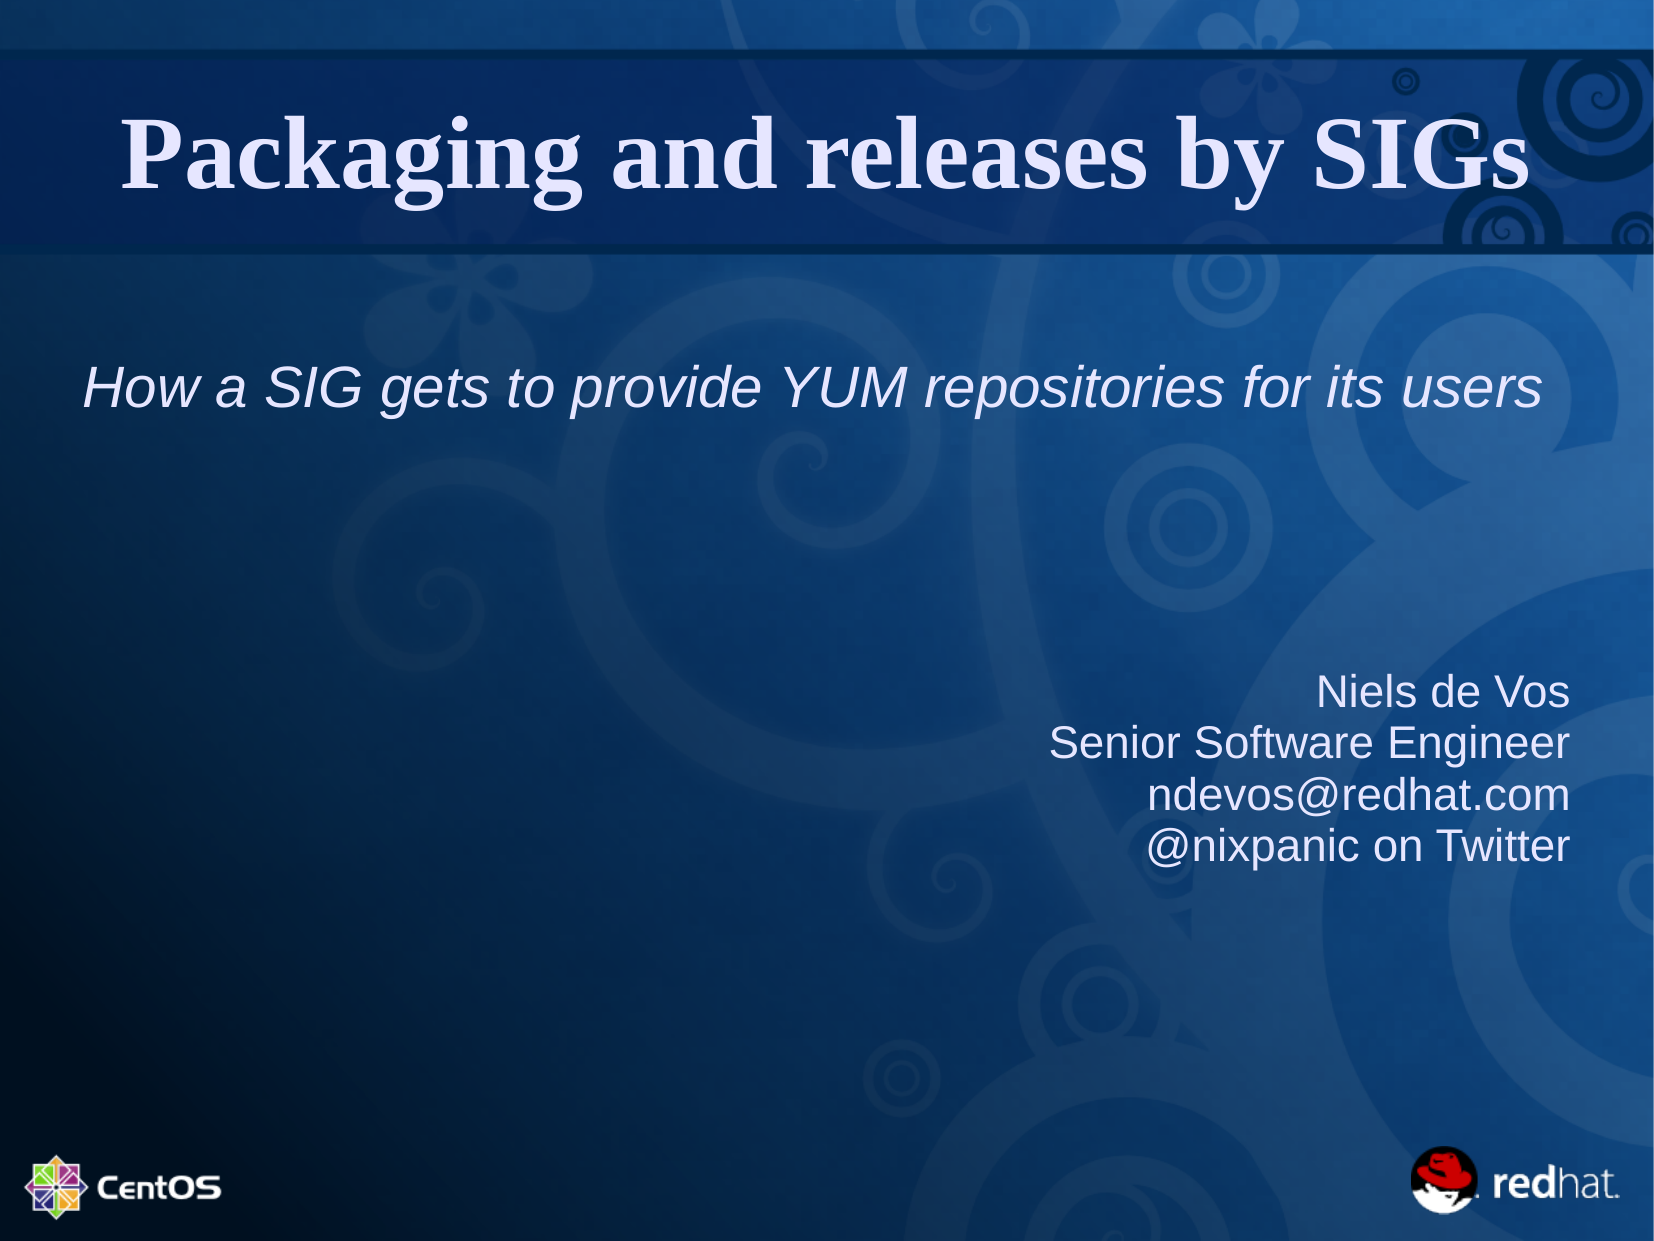

# Packaging and releases by SIGs
How a SIG gets to provide YUM repositories for its users
Niels de Vos
Senior Software Engineer
ndevos@redhat.com
@nixpanic on Twitter